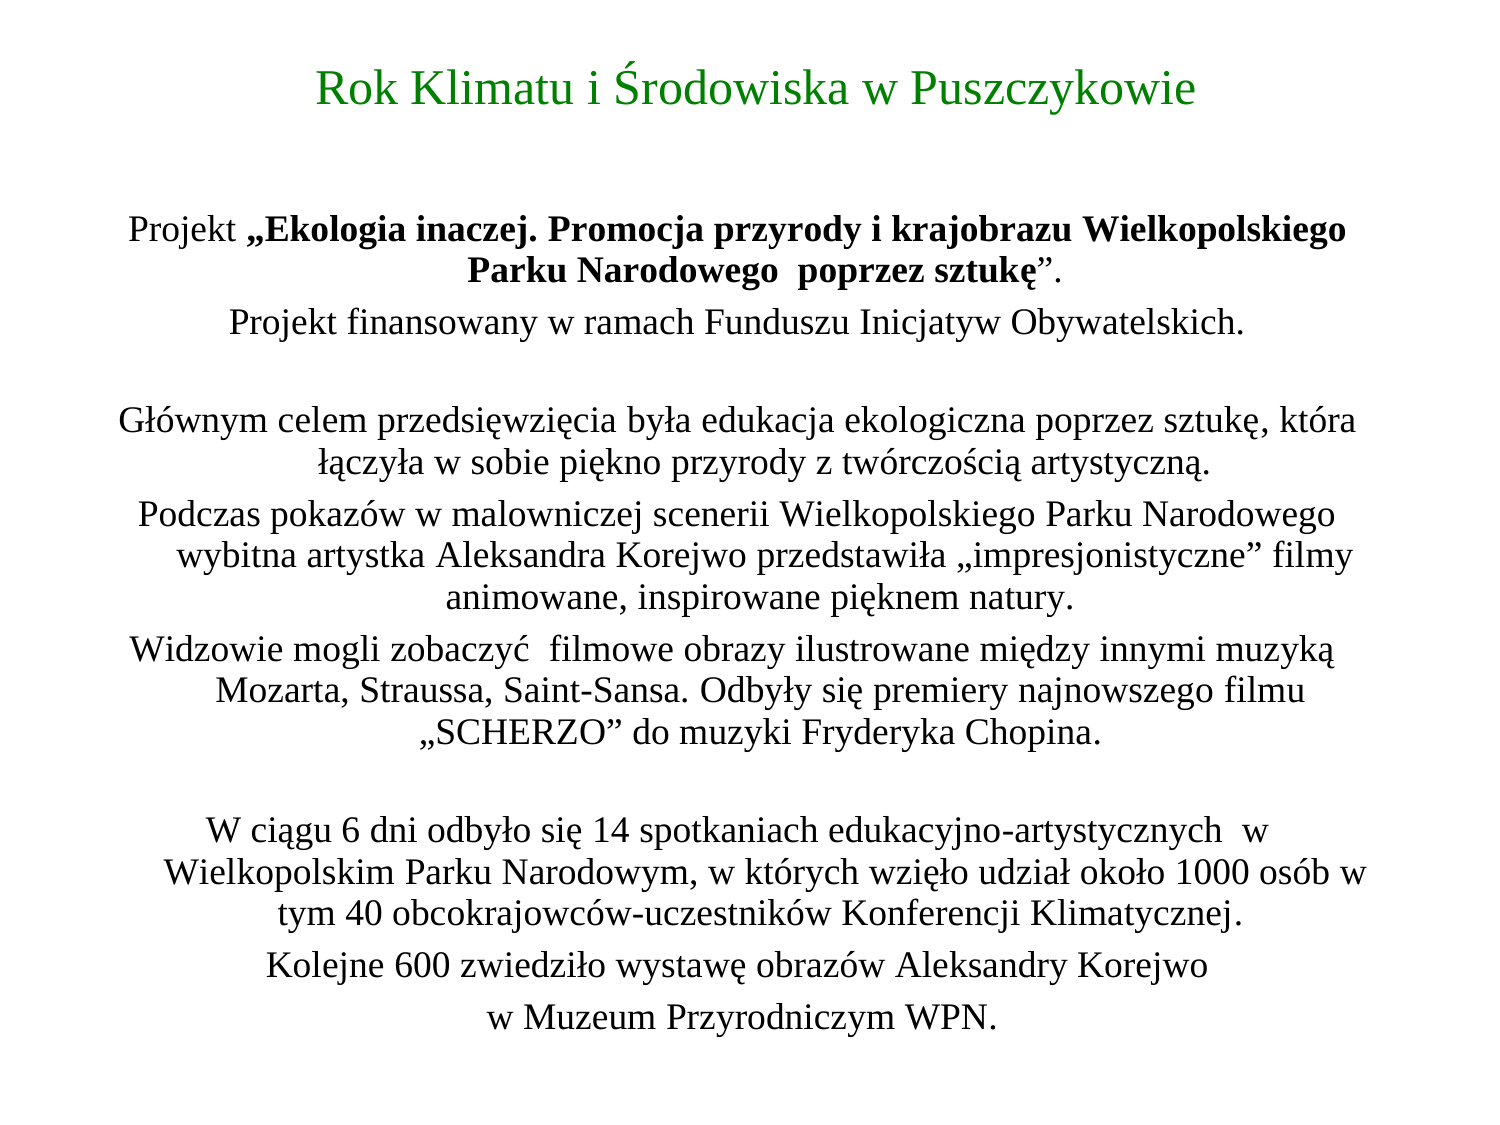

# Rok Klimatu i Środowiska w Puszczykowie
Projekt „Ekologia inaczej. Promocja przyrody i krajobrazu Wielkopolskiego Parku Narodowego poprzez sztukę”.
Projekt finansowany w ramach Funduszu Inicjatyw Obywatelskich.
Głównym celem przedsięwzięcia była edukacja ekologiczna poprzez sztukę, która łączyła w sobie piękno przyrody z twórczością artystyczną.
Podczas pokazów w malowniczej scenerii Wielkopolskiego Parku Narodowego wybitna artystka Aleksandra Korejwo przedstawiła „impresjonistyczne” filmy animowane, inspirowane pięknem natury.
Widzowie mogli zobaczyć filmowe obrazy ilustrowane między innymi muzyką Mozarta, Straussa, Saint-Sansa. Odbyły się premiery najnowszego filmu „SCHERZO” do muzyki Fryderyka Chopina.
W ciągu 6 dni odbyło się 14 spotkaniach edukacyjno-artystycznych w Wielkopolskim Parku Narodowym, w których wzięło udział około 1000 osób w tym 40 obcokrajowców-uczestników Konferencji Klimatycznej.
Kolejne 600 zwiedziło wystawę obrazów Aleksandry Korejwo
 w Muzeum Przyrodniczym WPN.